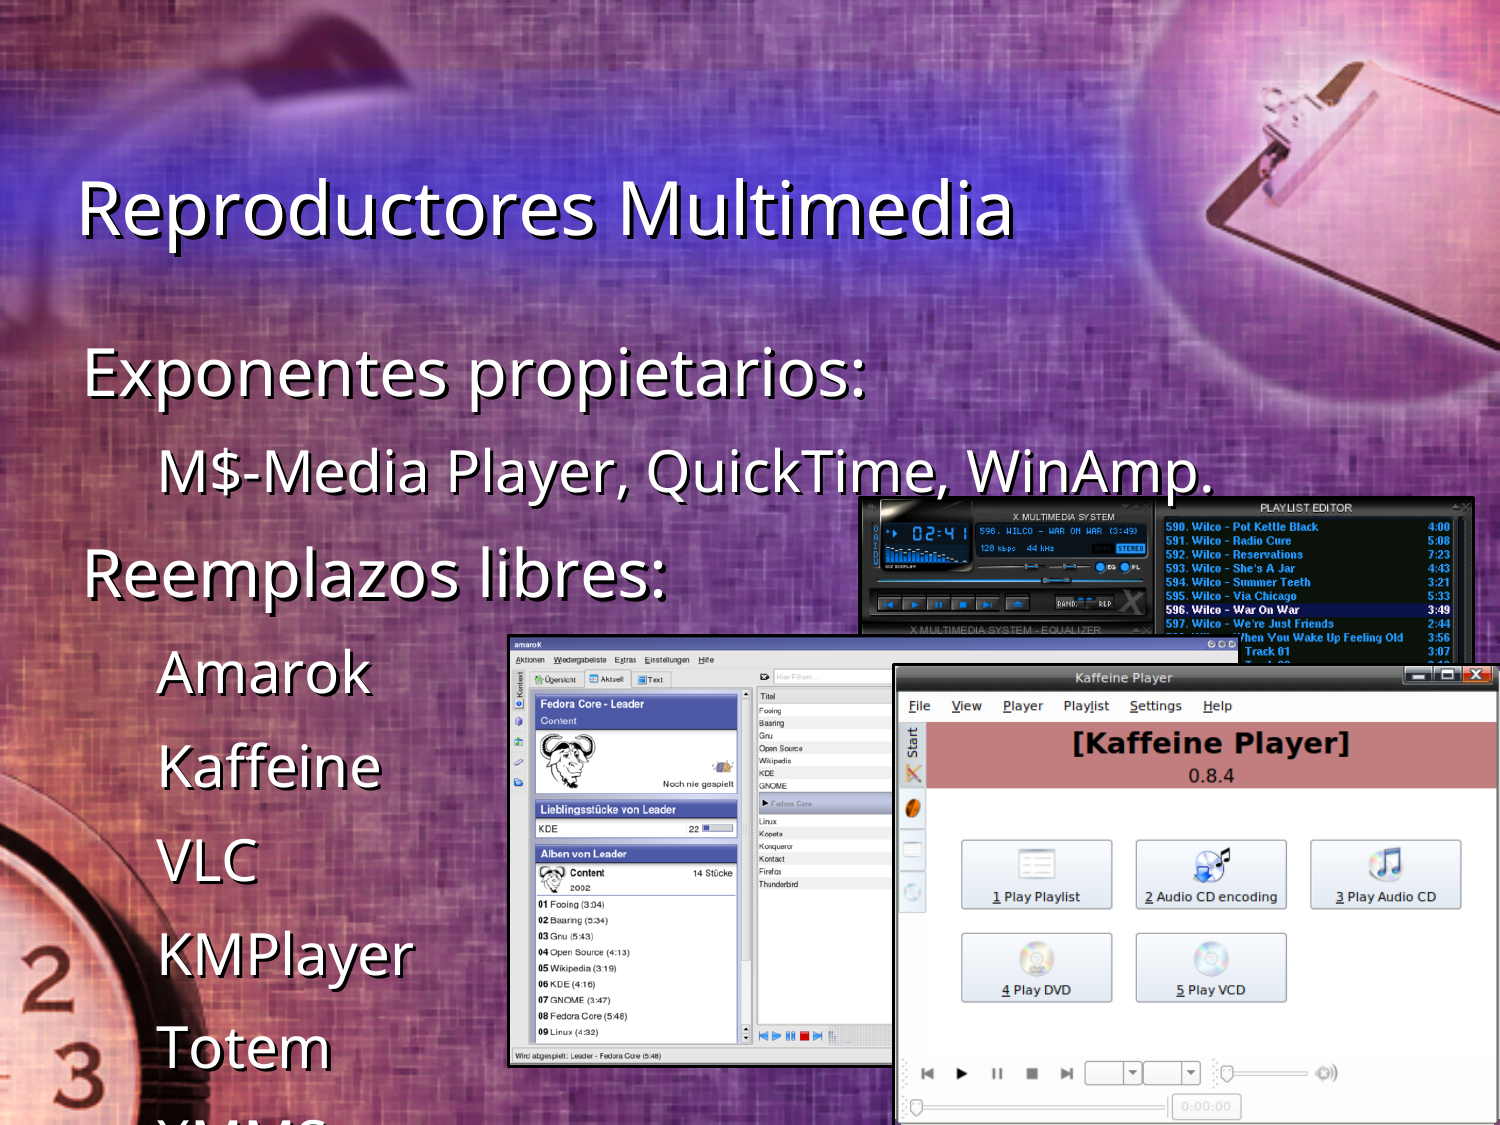

# Reproductores Multimedia
Exponentes propietarios:
M$-Media Player, QuickTime, WinAmp.
Reemplazos libres:
Amarok
Kaffeine
VLC
KMPlayer
Totem
XMMS
29